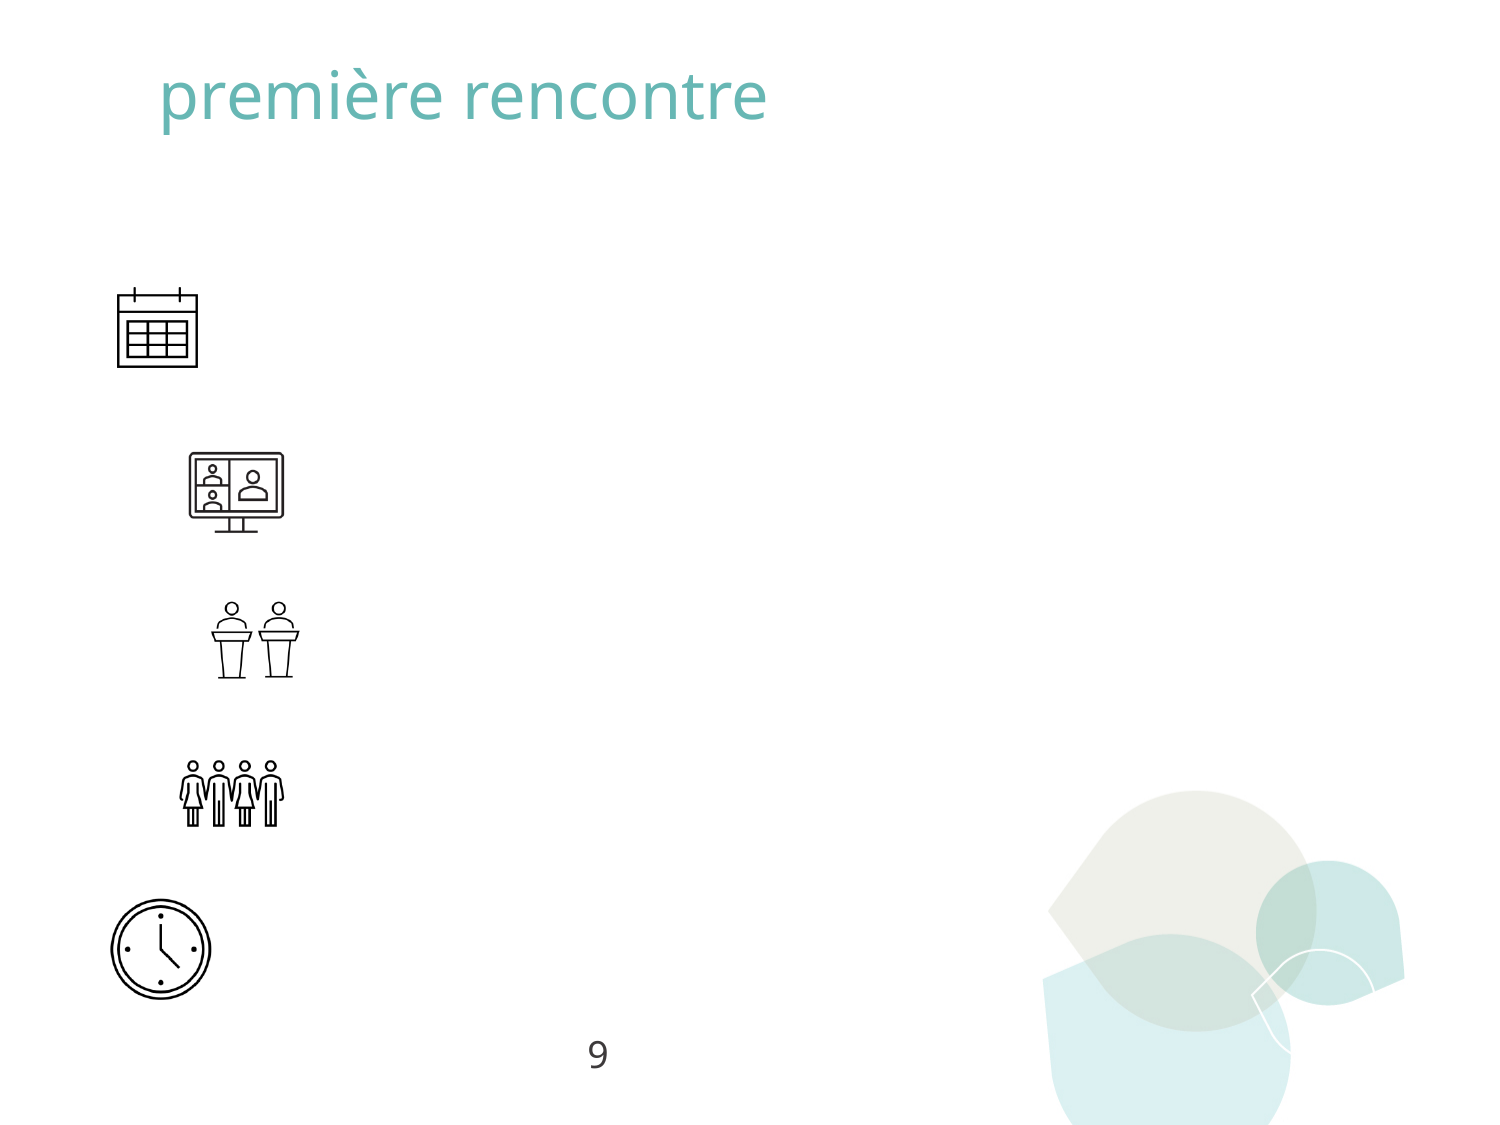

# première rencontre
n = 4 étudiants présents
Co-animation par le CRI et le Comité Jeunesse de l’ORIIE
Durée : 90 minutes
24 janvier 2022
Groupe de discussion focalisée semi-dirigée par visioconférence